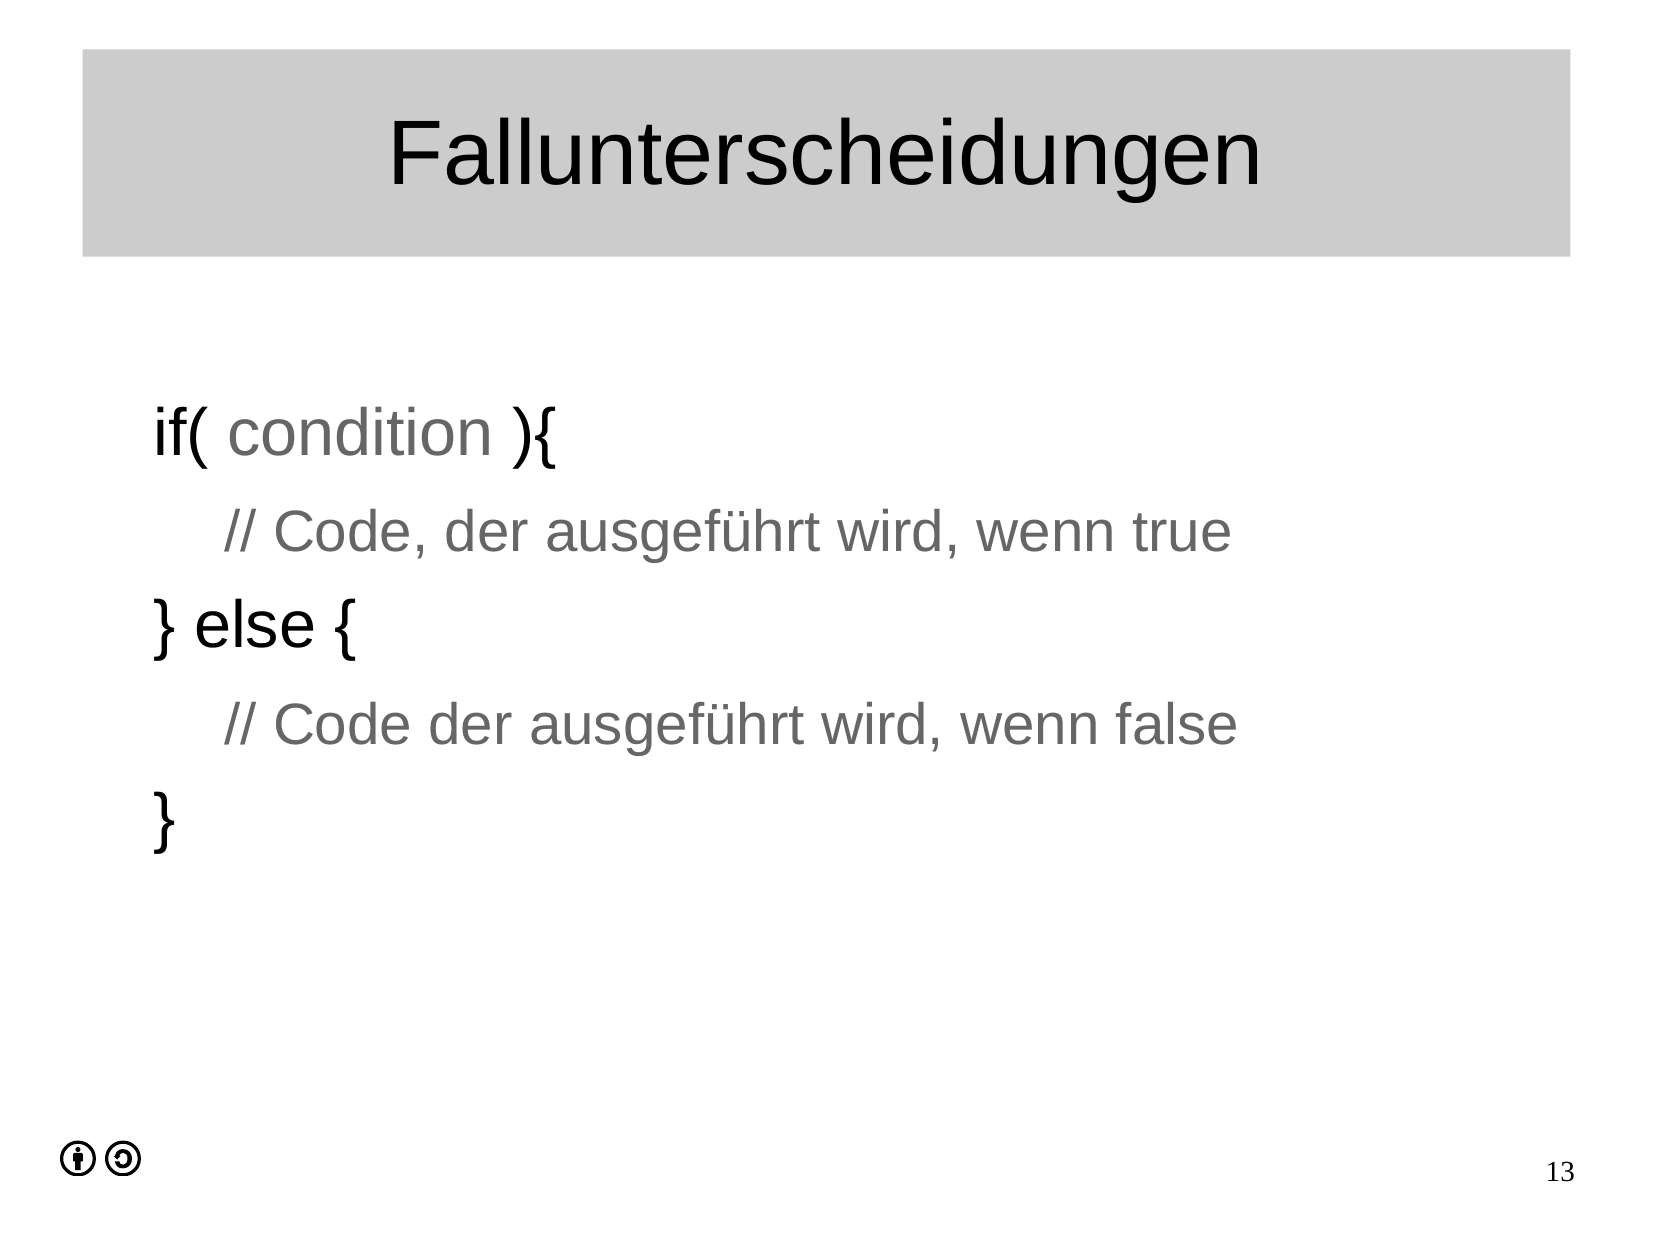

# Fallunterscheidungen
if( condition ){
// Code, der ausgeführt wird, wenn true
} else {
// Code der ausgeführt wird, wenn false
}
13